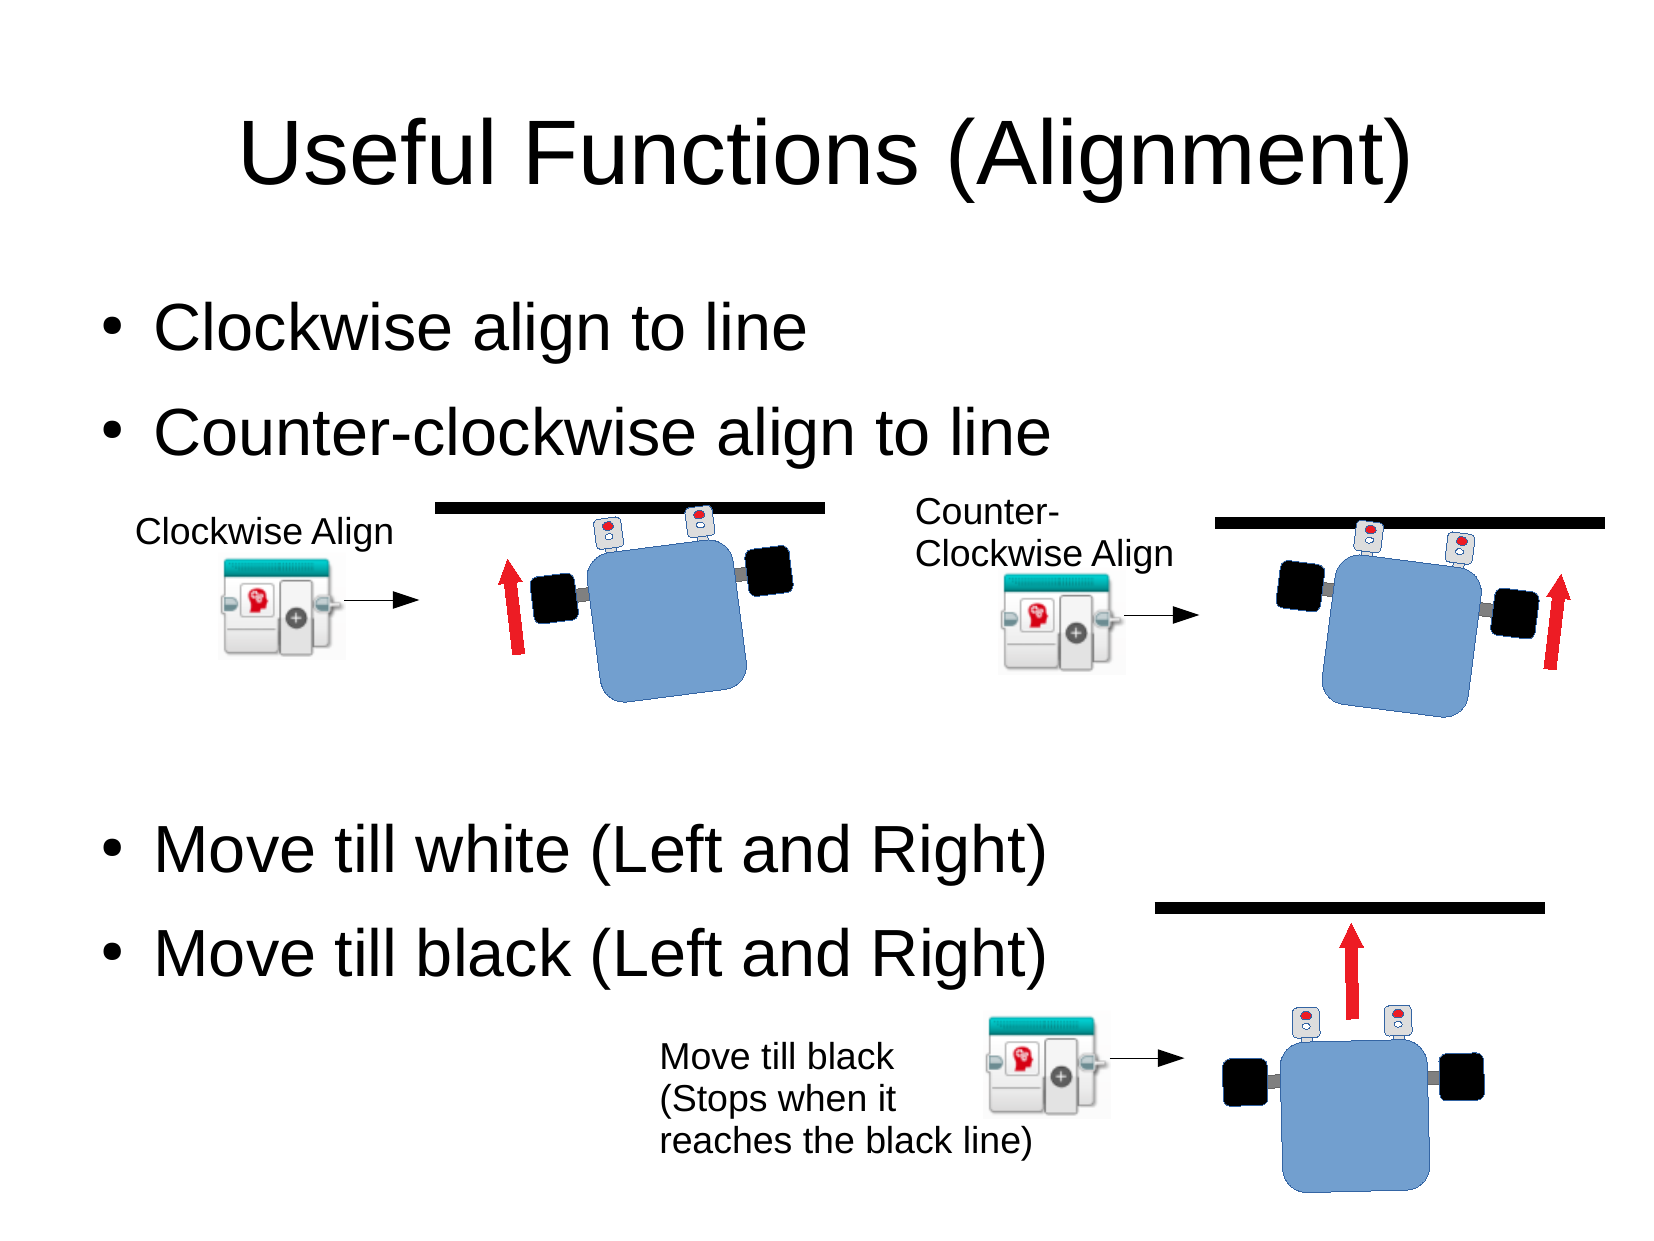

# Useful Functions (Alignment)
Clockwise align to line
Counter-clockwise align to line
Move till white (Left and Right)
Move till black (Left and Right)
Counter-Clockwise Align
Clockwise Align
Move till black
(Stops when it reaches the black line)